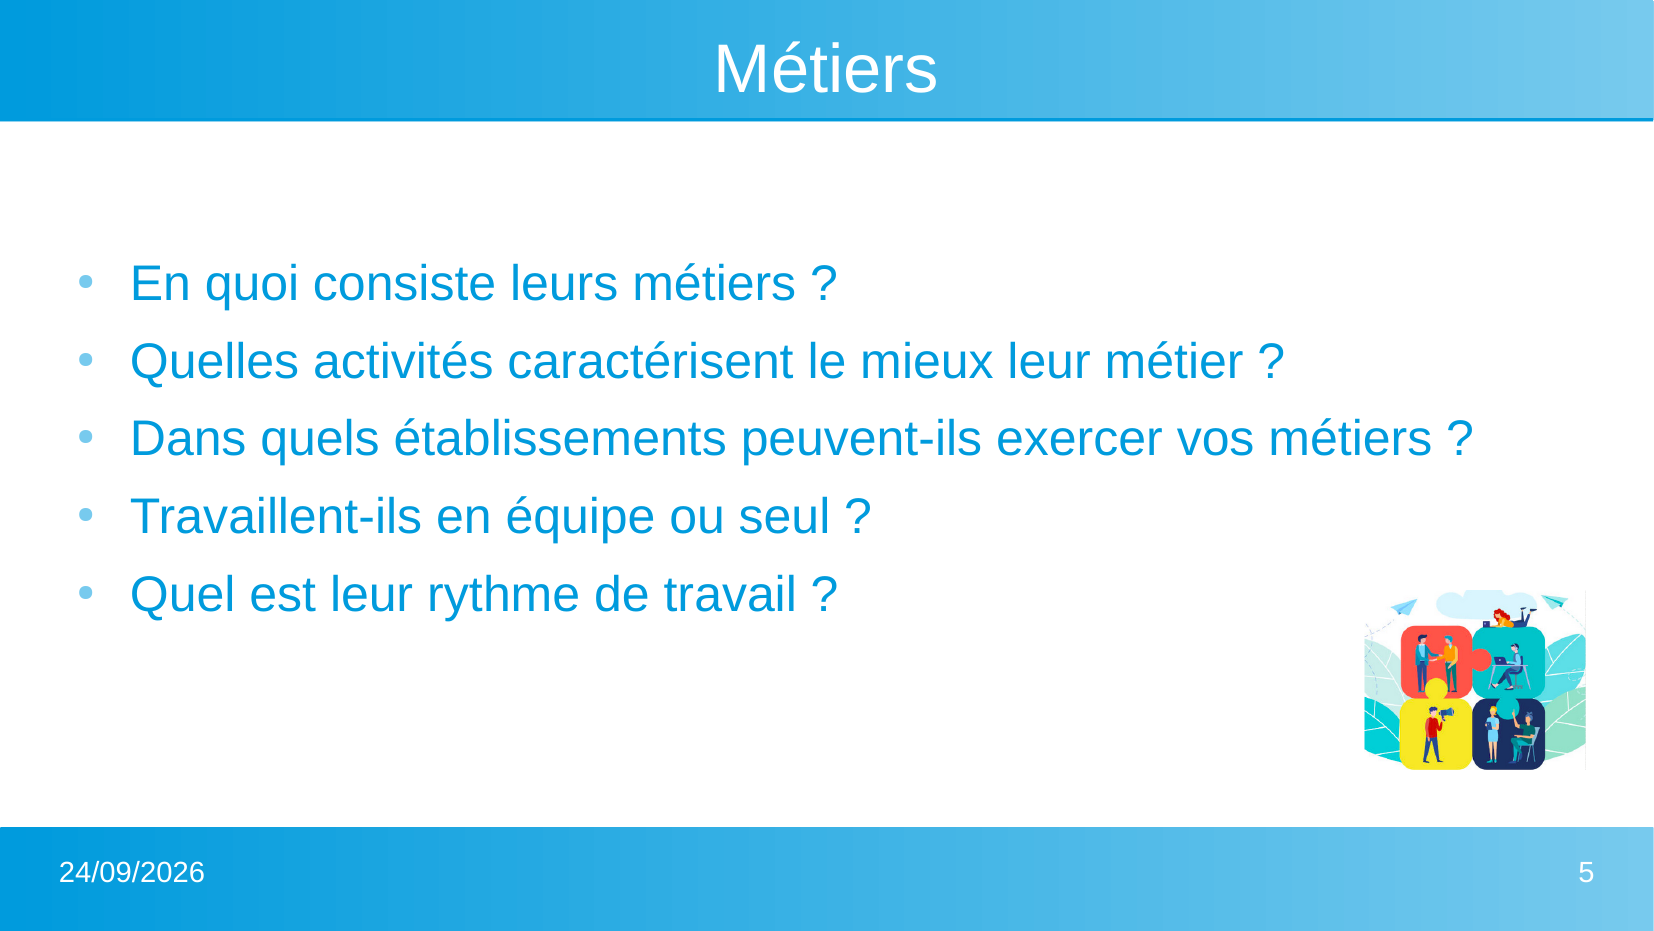

# Métiers
En quoi consiste leurs métiers ?
Quelles activités caractérisent le mieux leur métier ?
Dans quels établissements peuvent-ils exercer vos métiers ?
Travaillent-ils en équipe ou seul ?
Quel est leur rythme de travail ?
5